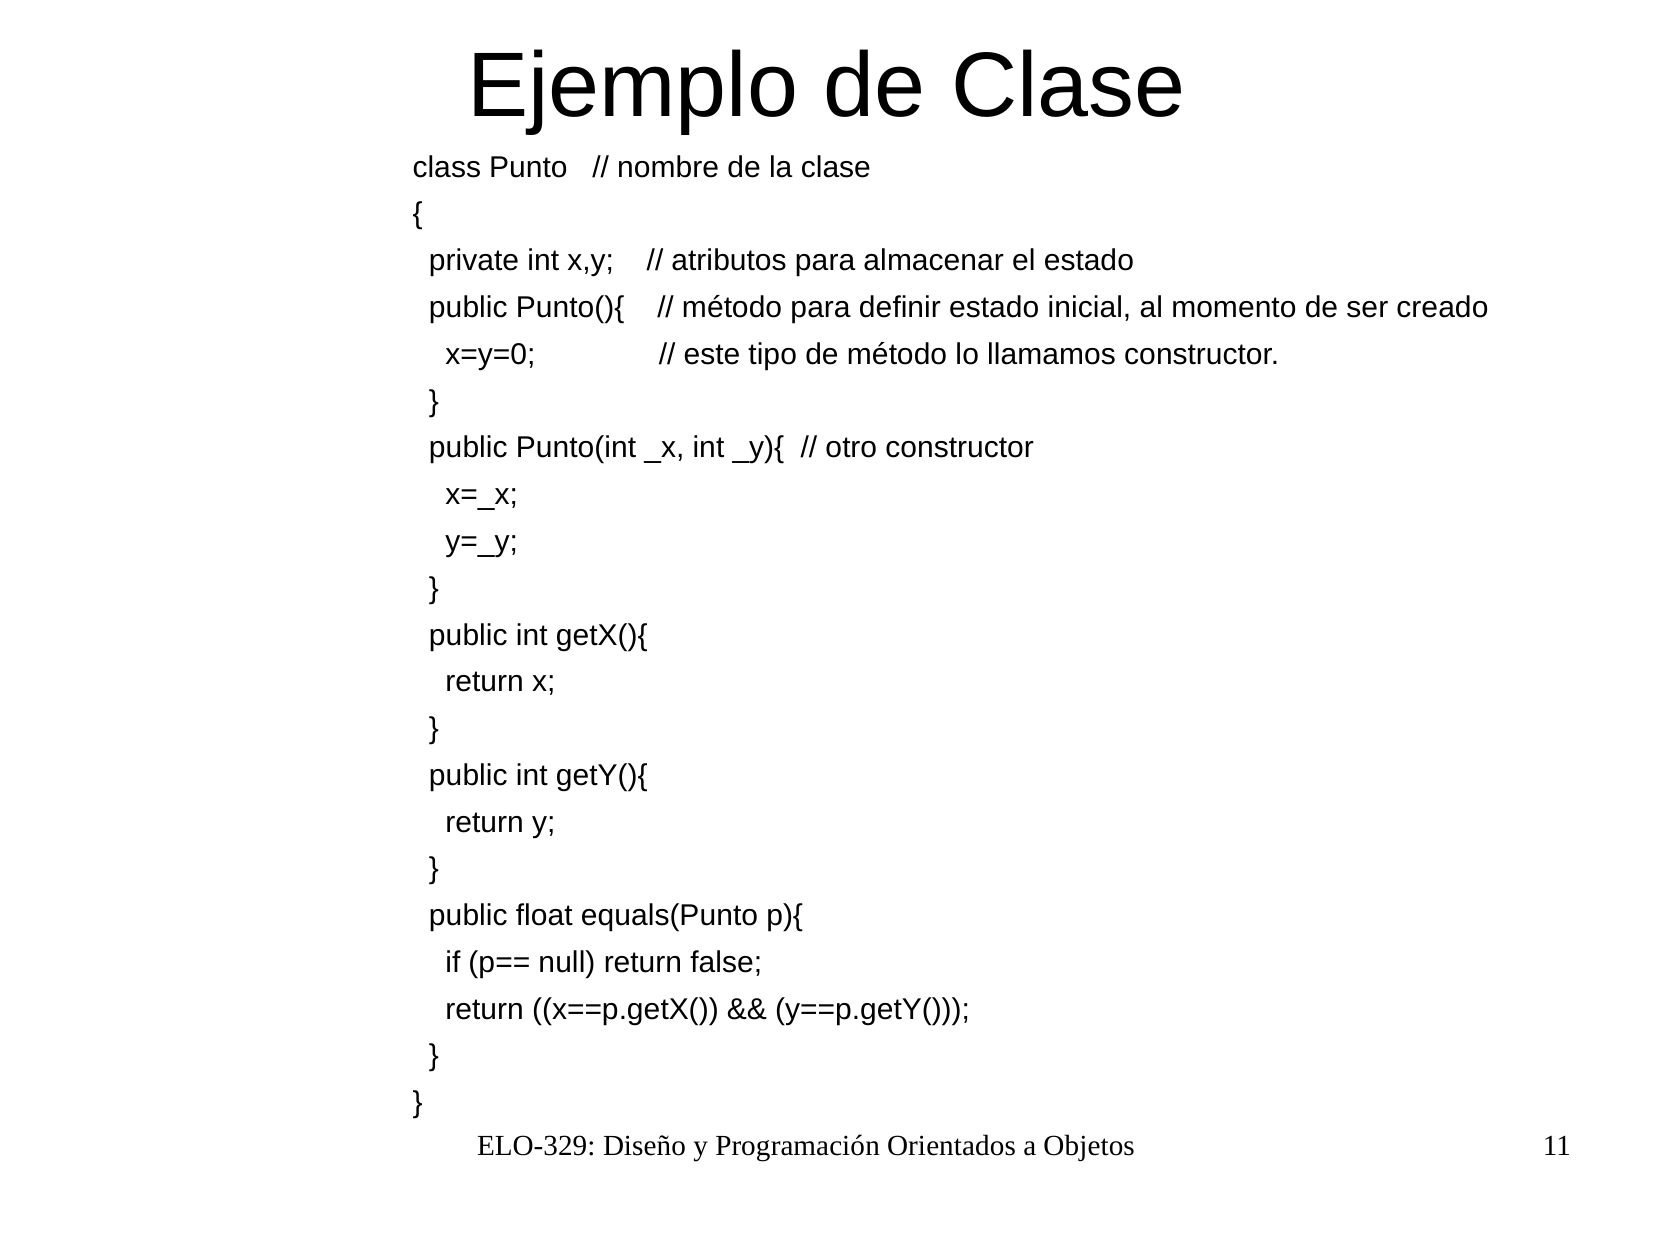

# Ejemplo de Clase
class Punto // nombre de la clase
{
 private int x,y; // atributos para almacenar el estado
 public Punto(){ // método para definir estado inicial, al momento de ser creado
 x=y=0; // este tipo de método lo llamamos constructor.
 }
 public Punto(int _x, int _y){ // otro constructor
 x=_x;
 y=_y;
 }
 public int getX(){
 return x;
 }
 public int getY(){
 return y;
 }
 public float equals(Punto p){
 if (p== null) return false;
 return ((x==p.getX()) && (y==p.getY()));
 }
}
11